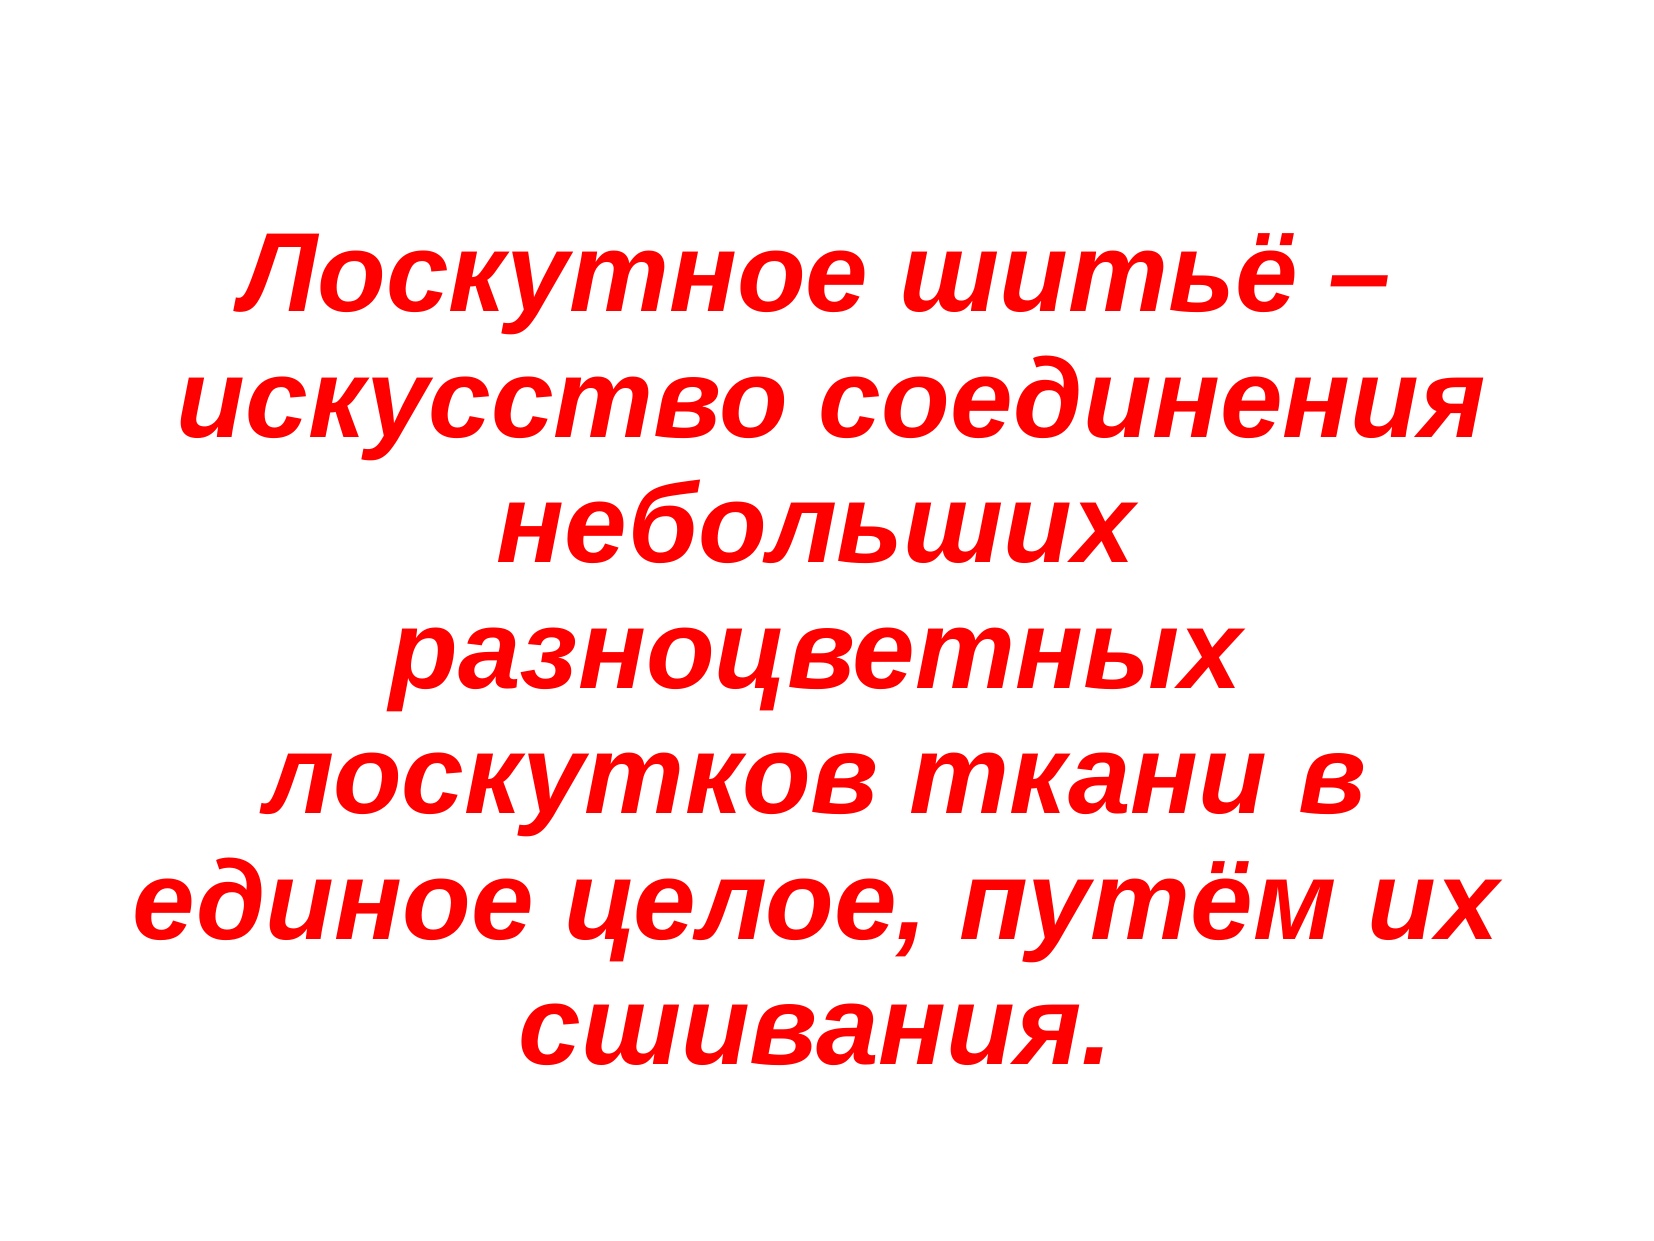

Лоскутное шитьё –
 искусство соединения небольших разноцветных лоскутков ткани в единое целое, путём их сшивания.